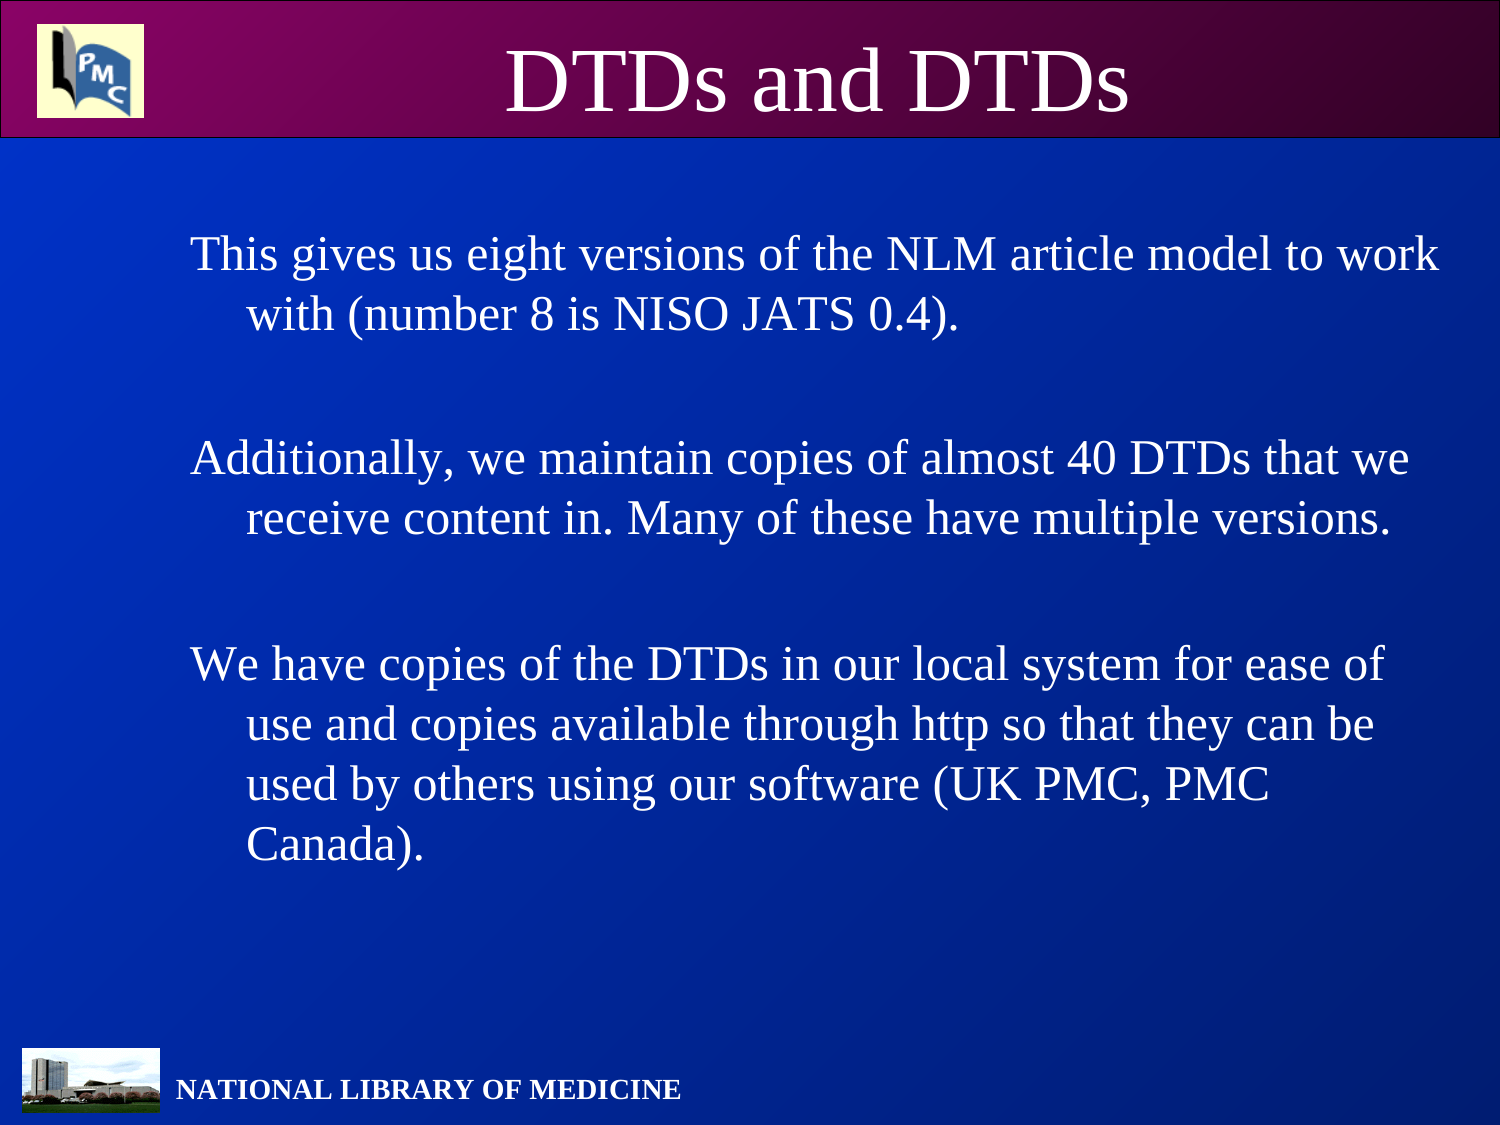

# DTDs and DTDs
This gives us eight versions of the NLM article model to work with (number 8 is NISO JATS 0.4).
Additionally, we maintain copies of almost 40 DTDs that we receive content in. Many of these have multiple versions.
We have copies of the DTDs in our local system for ease of use and copies available through http so that they can be used by others using our software (UK PMC, PMC Canada).